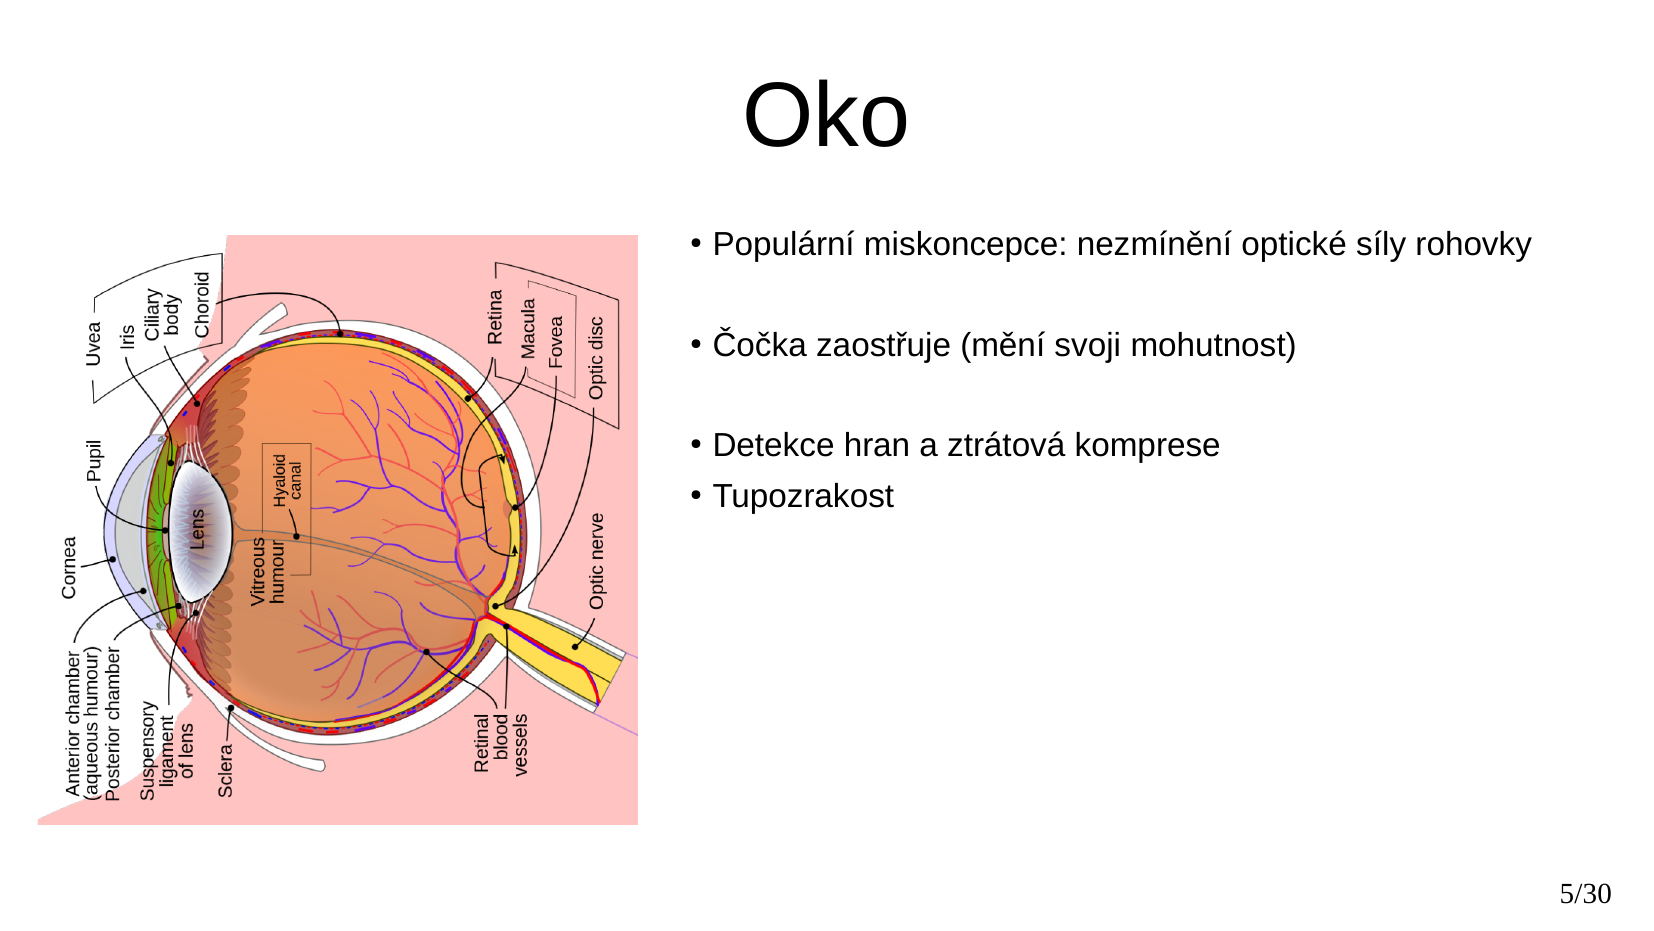

# Oko
Populární miskoncepce: nezmínění optické síly rohovky
Čočka zaostřuje (mění svoji mohutnost)
Detekce hran a ztrátová komprese
Tupozrakost
5